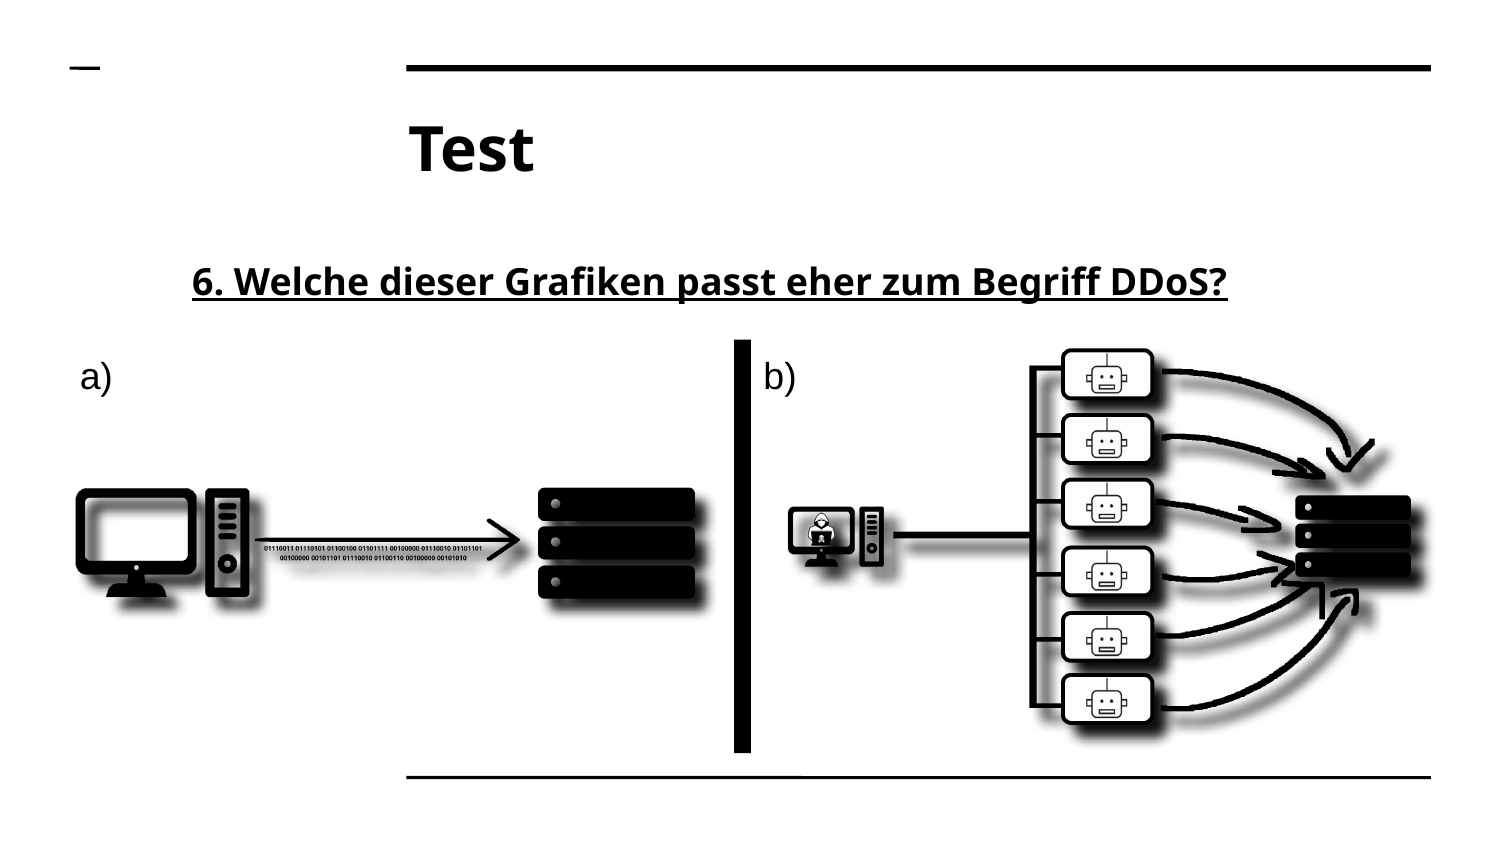

# Test
6. Welche dieser Grafiken passt eher zum Begriff DDoS?
a)								 b)